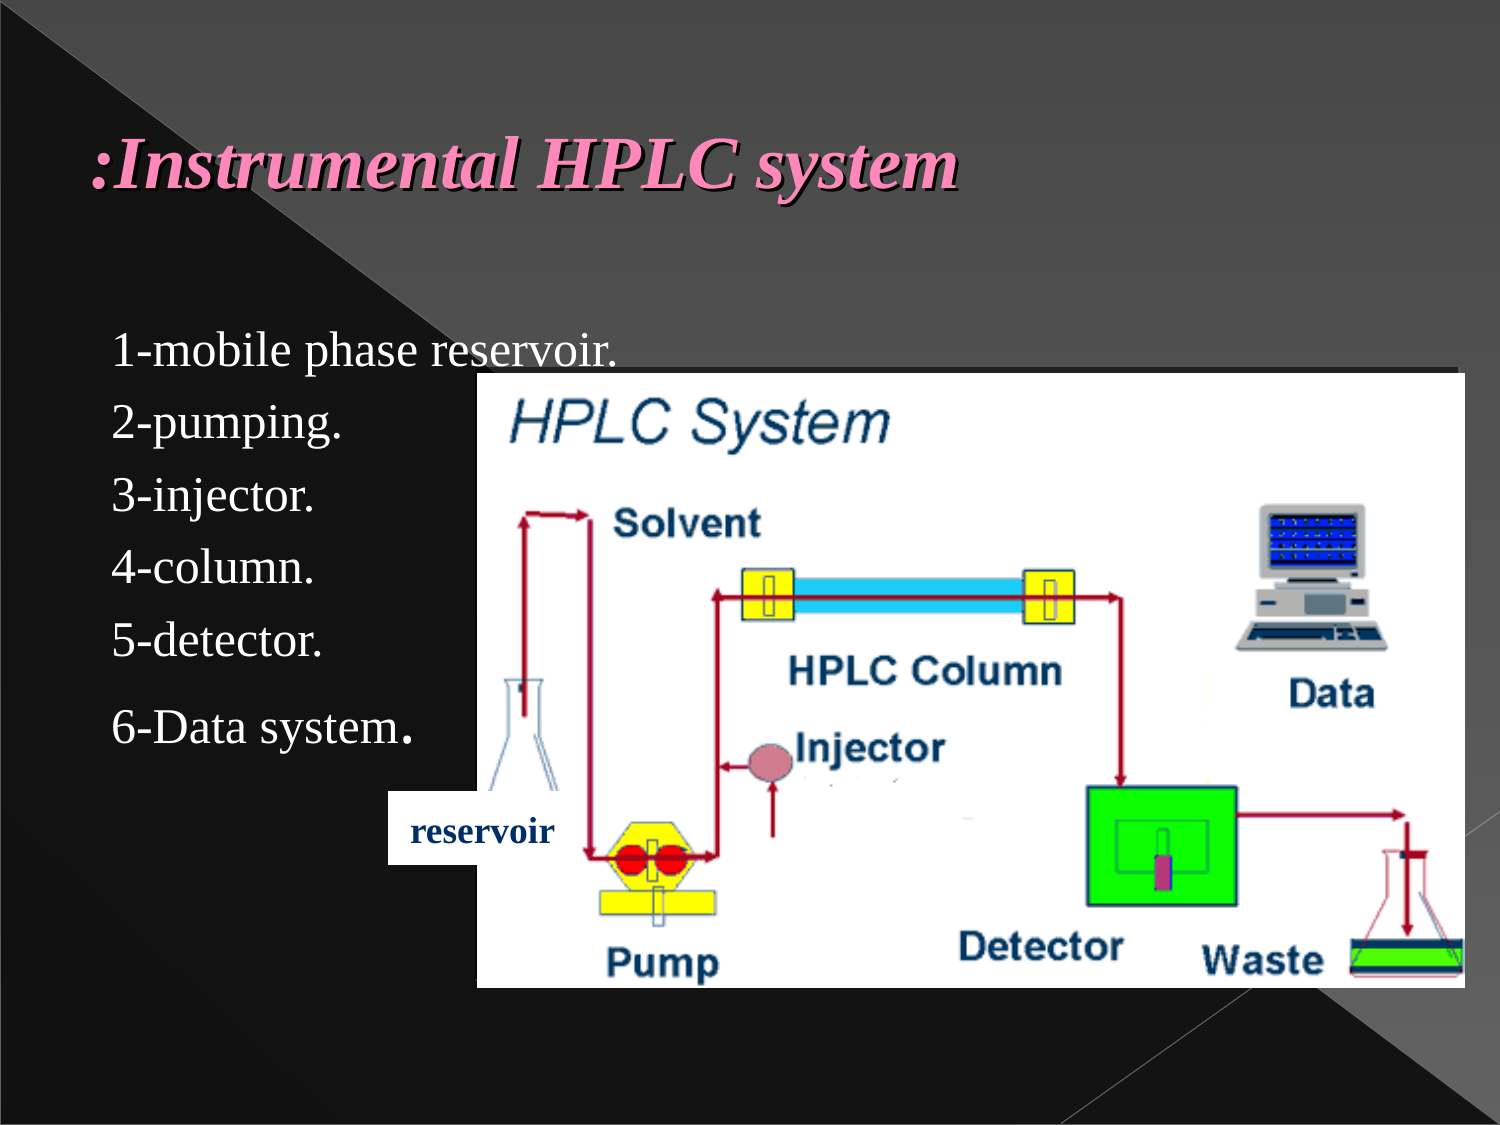

# Instrumental HPLC system:
1-mobile phase reservoir.
2-pumping.
3-injector.
4-column.
5-detector.
6-Data system.
reservoir